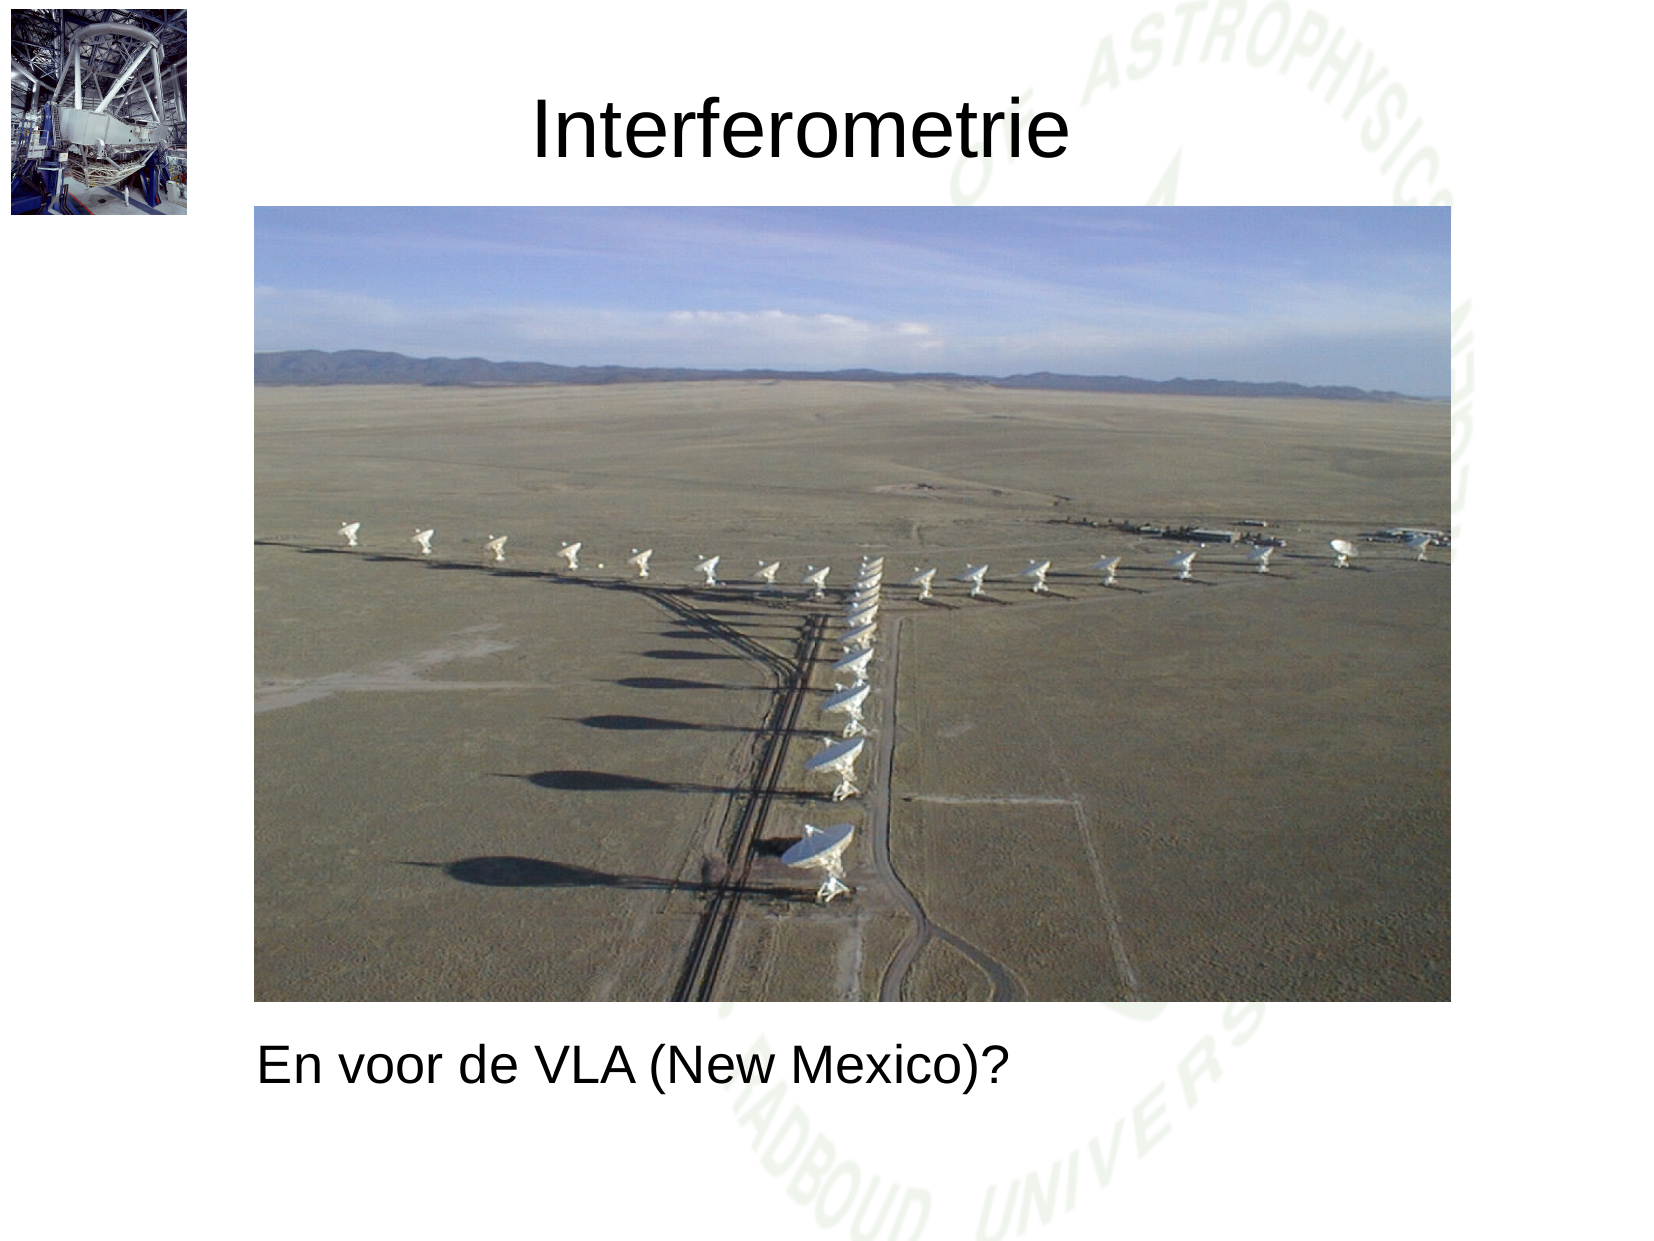

Interferometrie
En voor de VLA (New Mexico)?